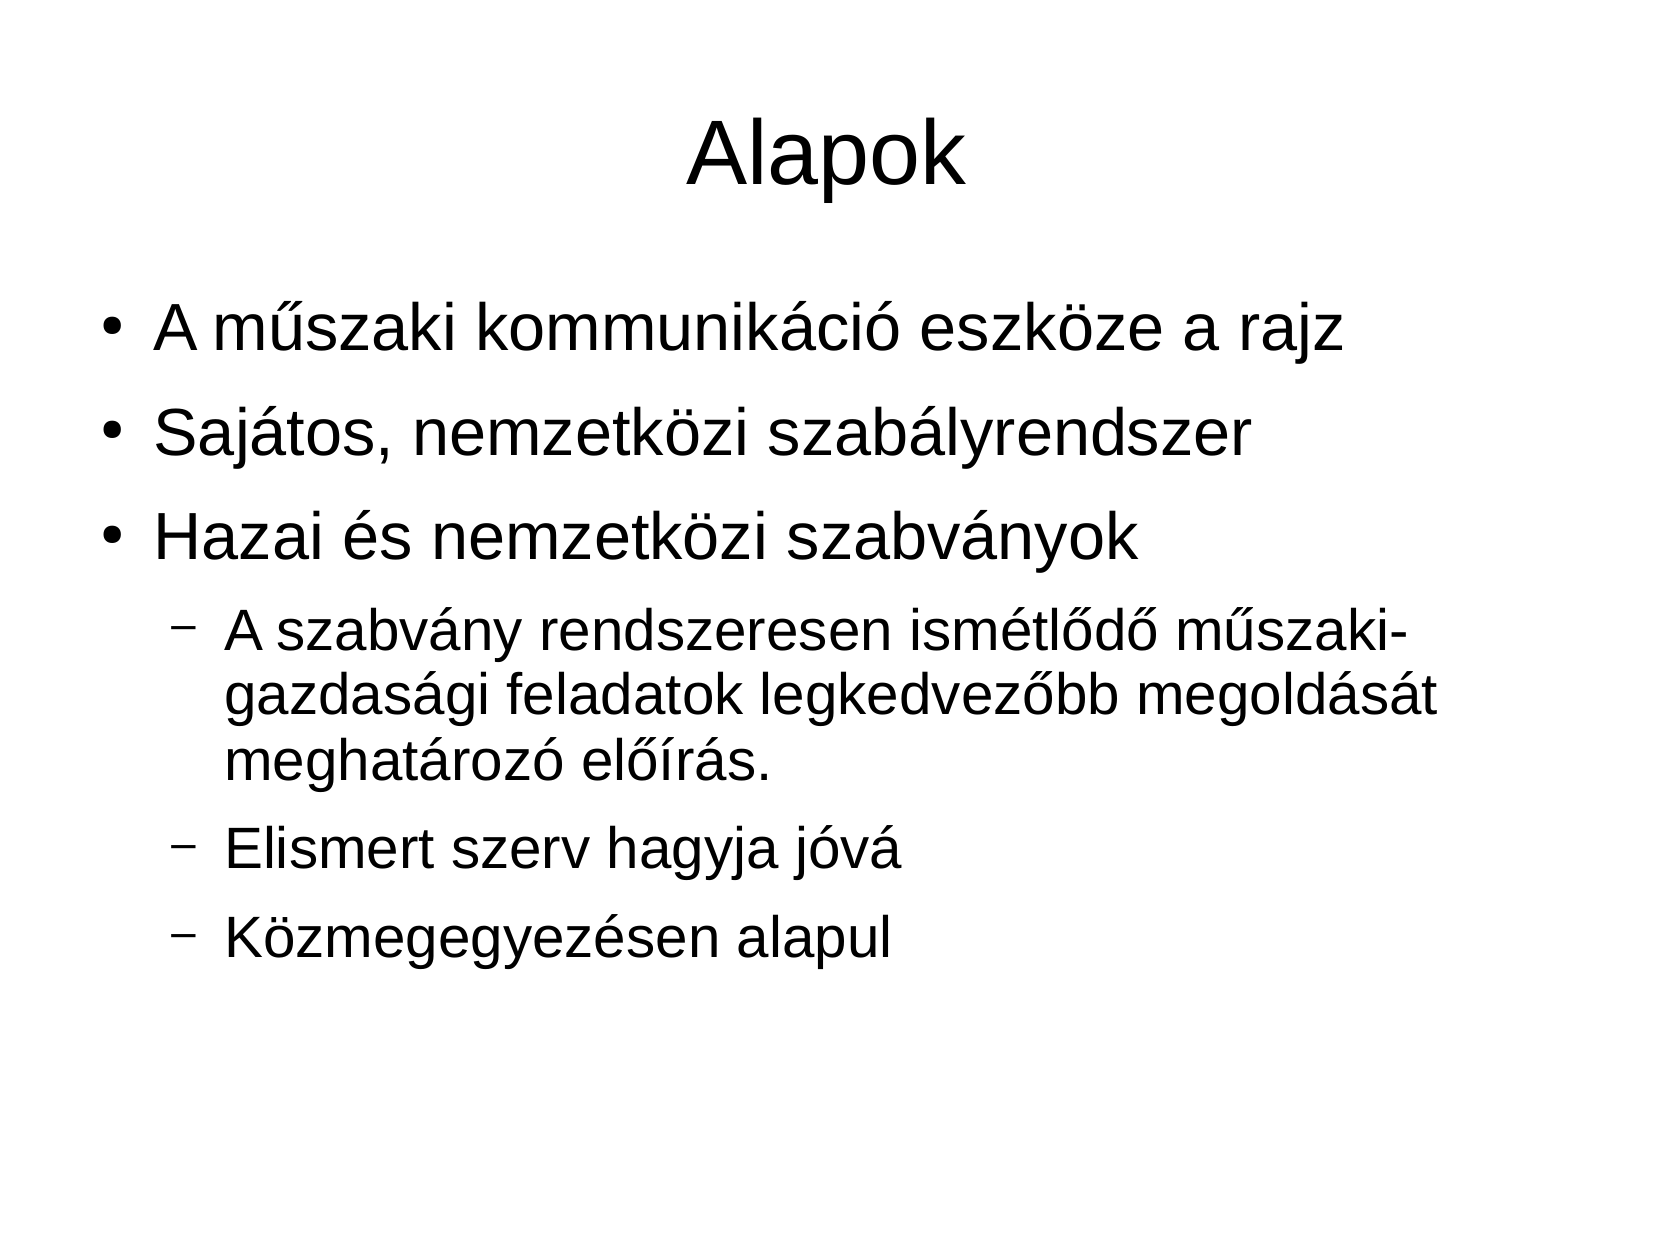

# Alapok
A műszaki kommunikáció eszköze a rajz
Sajátos, nemzetközi szabályrendszer
Hazai és nemzetközi szabványok
A szabvány rendszeresen ismétlődő műszaki-gazdasági feladatok legkedvezőbb megoldását meghatározó előírás.
Elismert szerv hagyja jóvá
Közmegegyezésen alapul